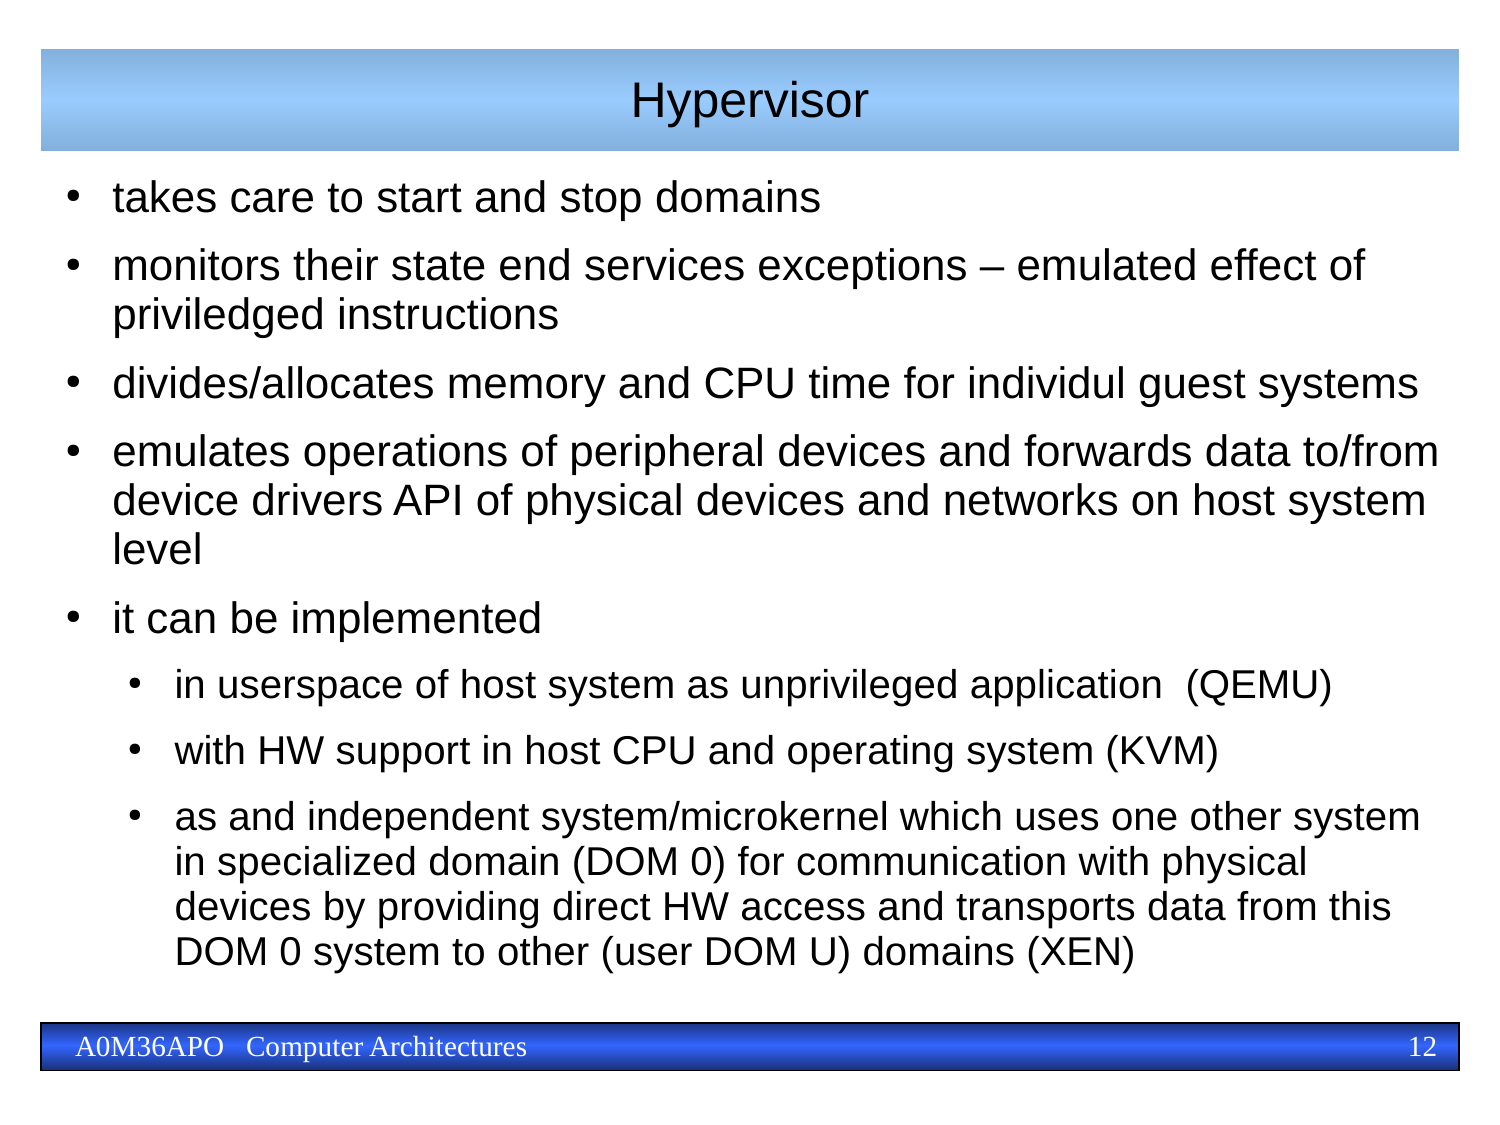

# Hypervisor
takes care to start and stop domains
monitors their state end services exceptions – emulated effect of priviledged instructions
divides/allocates memory and CPU time for individul guest systems
emulates operations of peripheral devices and forwards data to/from device drivers API of physical devices and networks on host system level
it can be implemented
in userspace of host system as unprivileged application (QEMU)
with HW support in host CPU and operating system (KVM)
as and independent system/microkernel which uses one other system in specialized domain (DOM 0) for communication with physical devices by providing direct HW access and transports data from this DOM 0 system to other (user DOM U) domains (XEN)
A0M36APO Computer Architectures
12